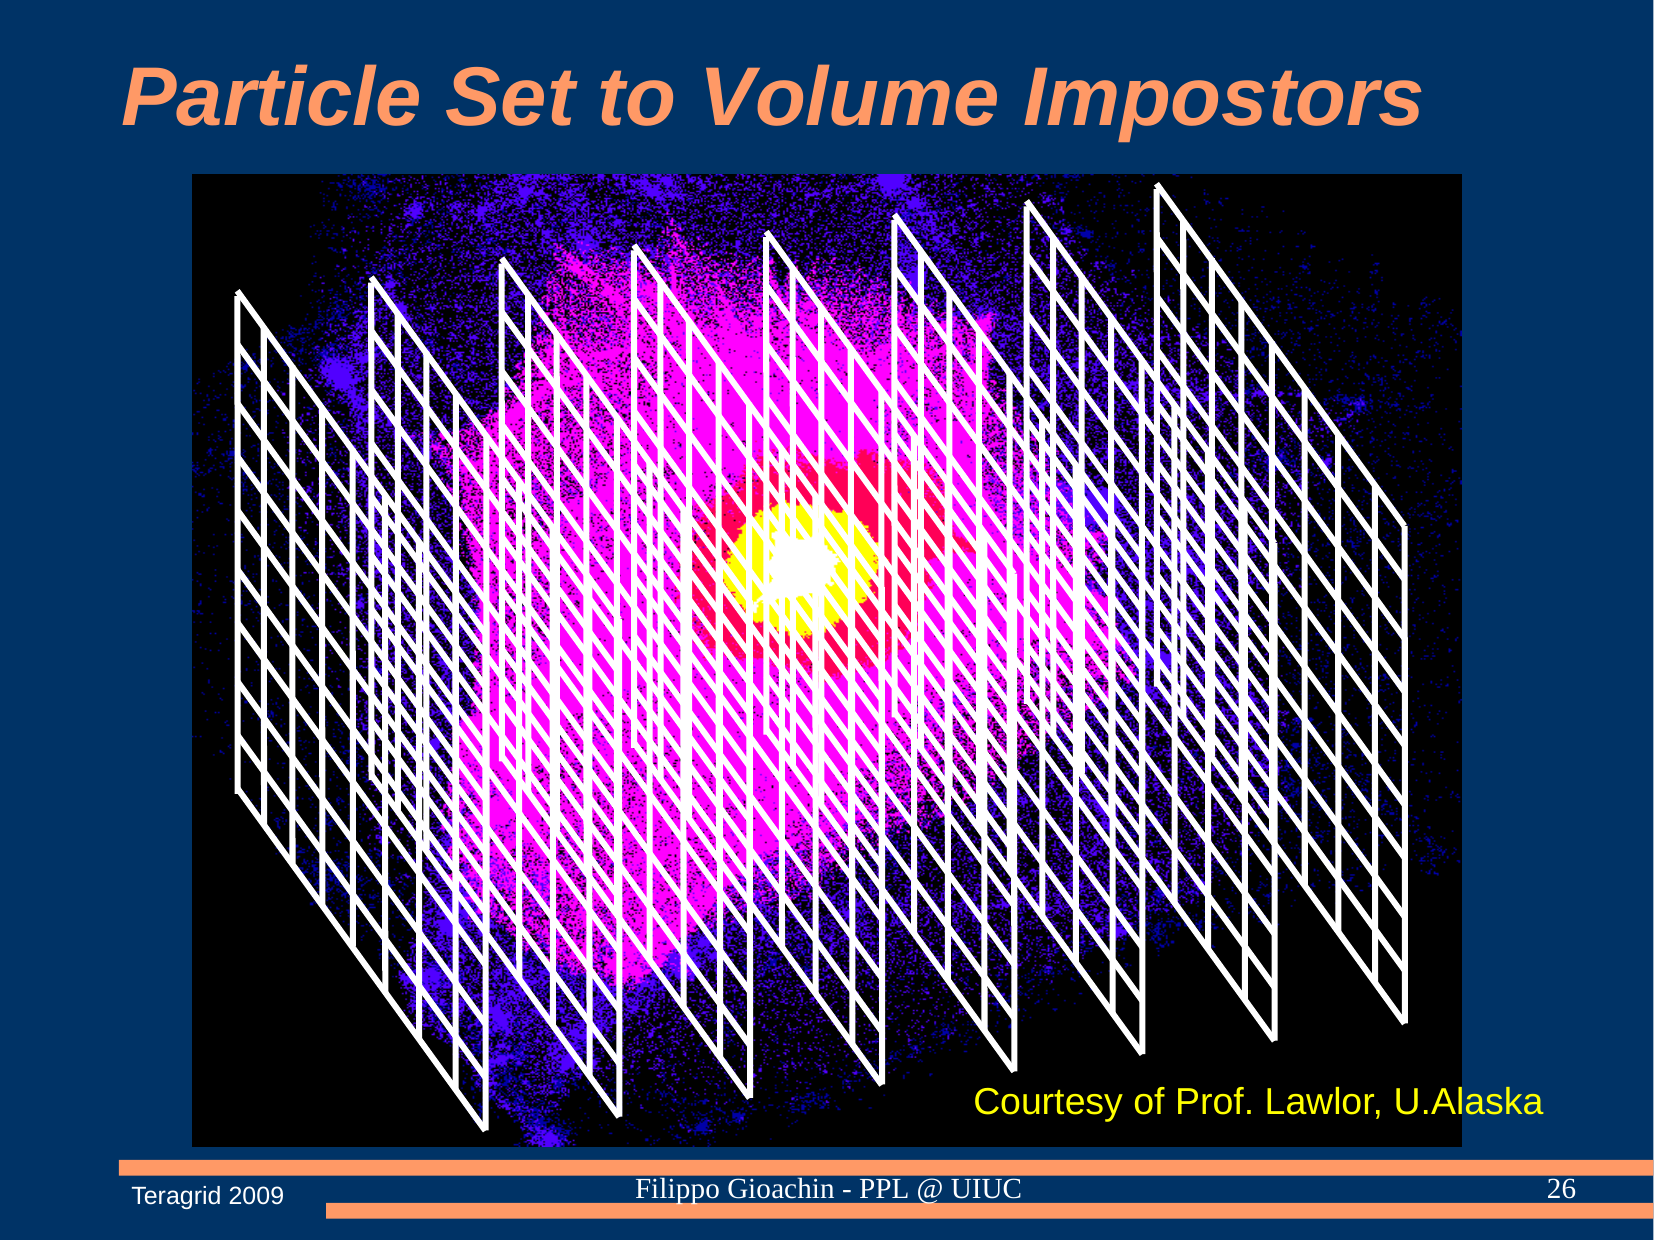

# Particle Set to Volume Impostors
Courtesy of Prof. Lawlor, U.Alaska
26
Filippo Gioachin - PPL @ UIUC